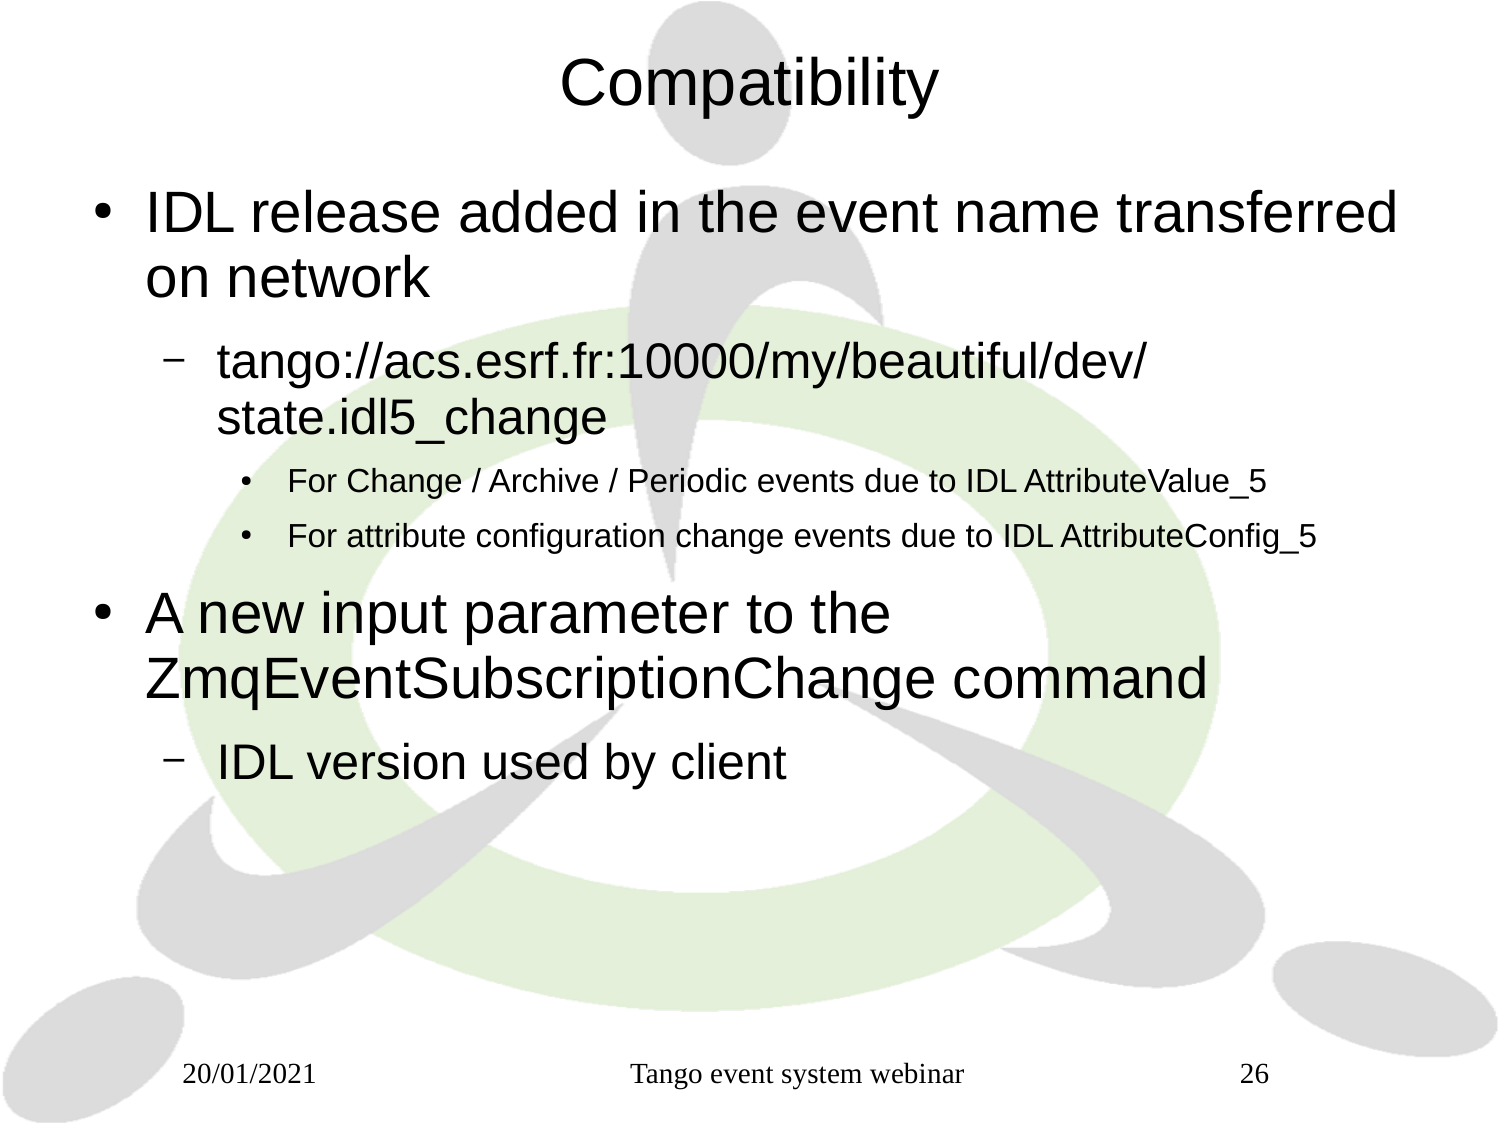

# Compatibility
IDL release added in the event name transferred on network
tango://acs.esrf.fr:10000/my/beautiful/dev/state.idl5_change
For Change / Archive / Periodic events due to IDL AttributeValue_5
For attribute configuration change events due to IDL AttributeConfig_5
A new input parameter to the ZmqEventSubscriptionChange command
IDL version used by client
20/01/2021
Tango event system webinar
26